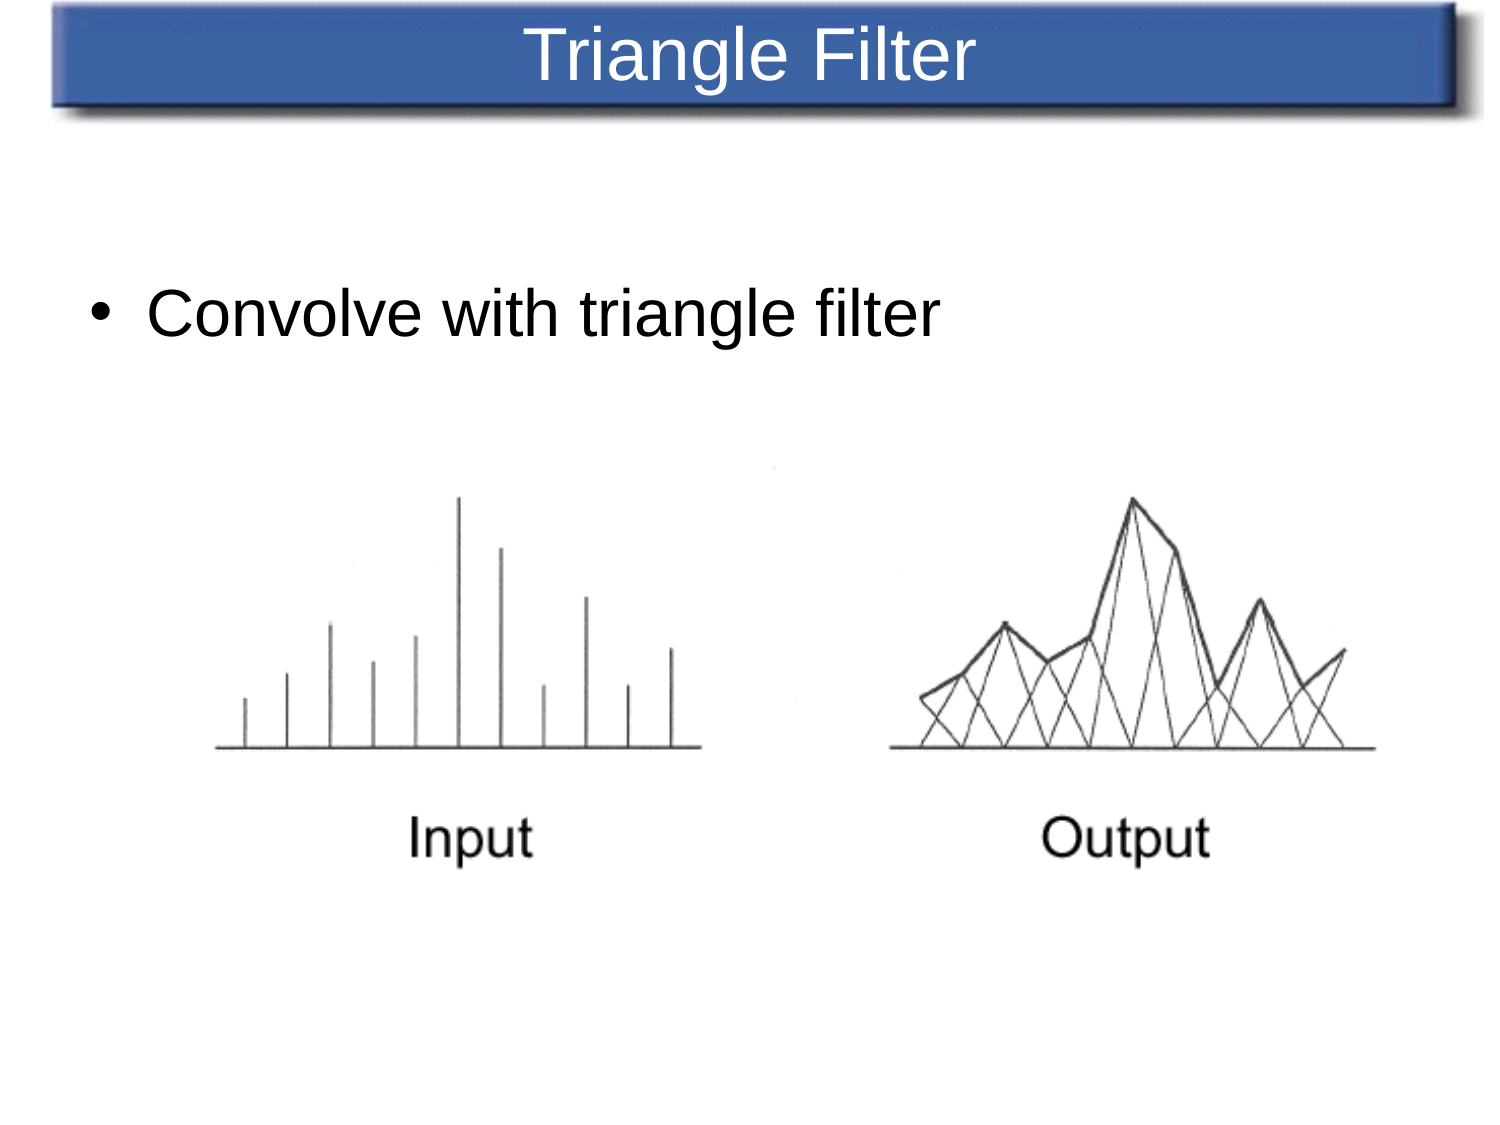

# Triangle Filter
Convolve with triangle filter